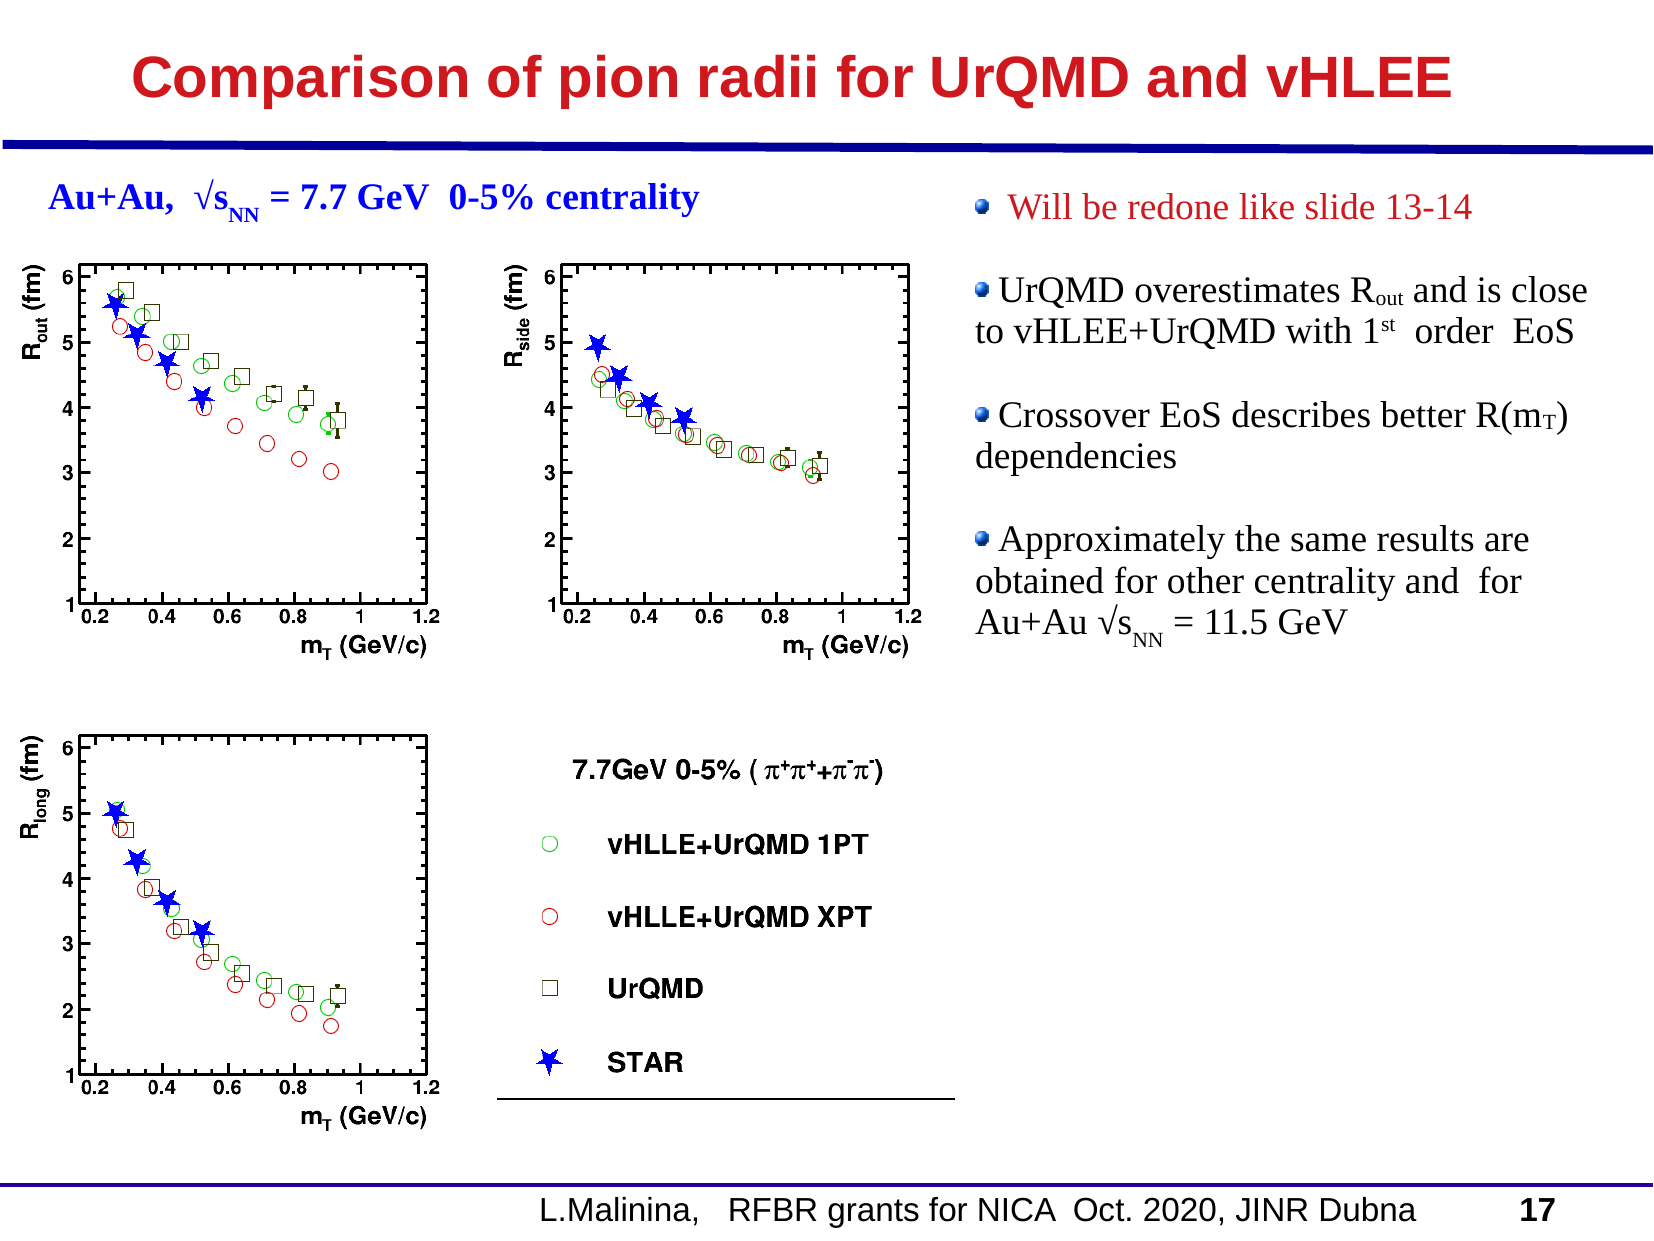

Comparison of pion radii for UrQMD and vHLEE
Au+Au, √sNN = 7.7 GeV 0-5% centrality
 Will be redone like slide 13-14
 UrQMD overestimates Rout and is close to vHLEE+UrQMD with 1st order EoS
 Crossover EoS describes better R(mT) dependencies
 Approximately the same results are obtained for other centrality and for Au+Au √sNN = 11.5 GeV
 L.Malinina, RFBR grants for NICA Oct. 2020, JINR Dubna